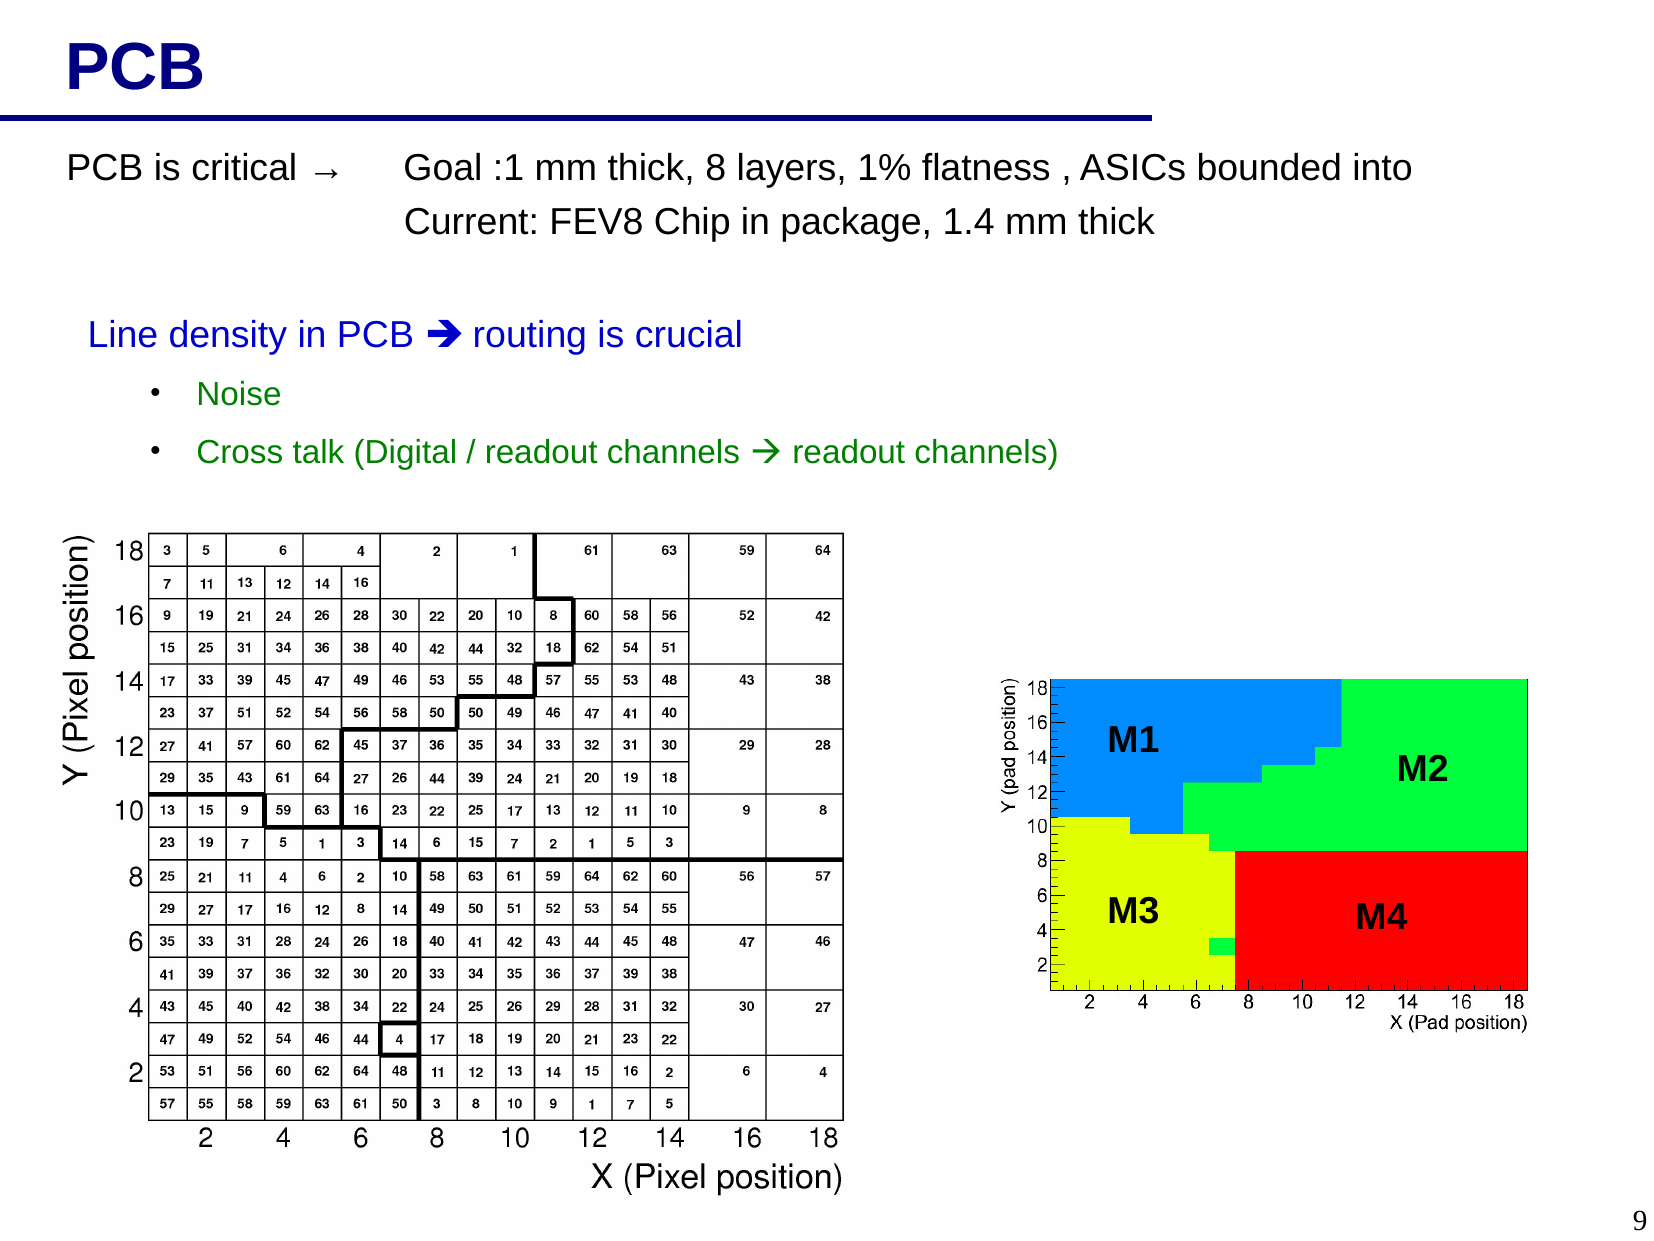

# PCB
PCB is critical →	 Goal :1 mm thick, 8 layers, 1% flatness , ASICs bounded into
Current: FEV8 Chip in package, 1.4 mm thick
Line density in PCB  routing is crucial
Noise
Cross talk (Digital / readout channels  readout channels)
M1
M2
M3
M4
9